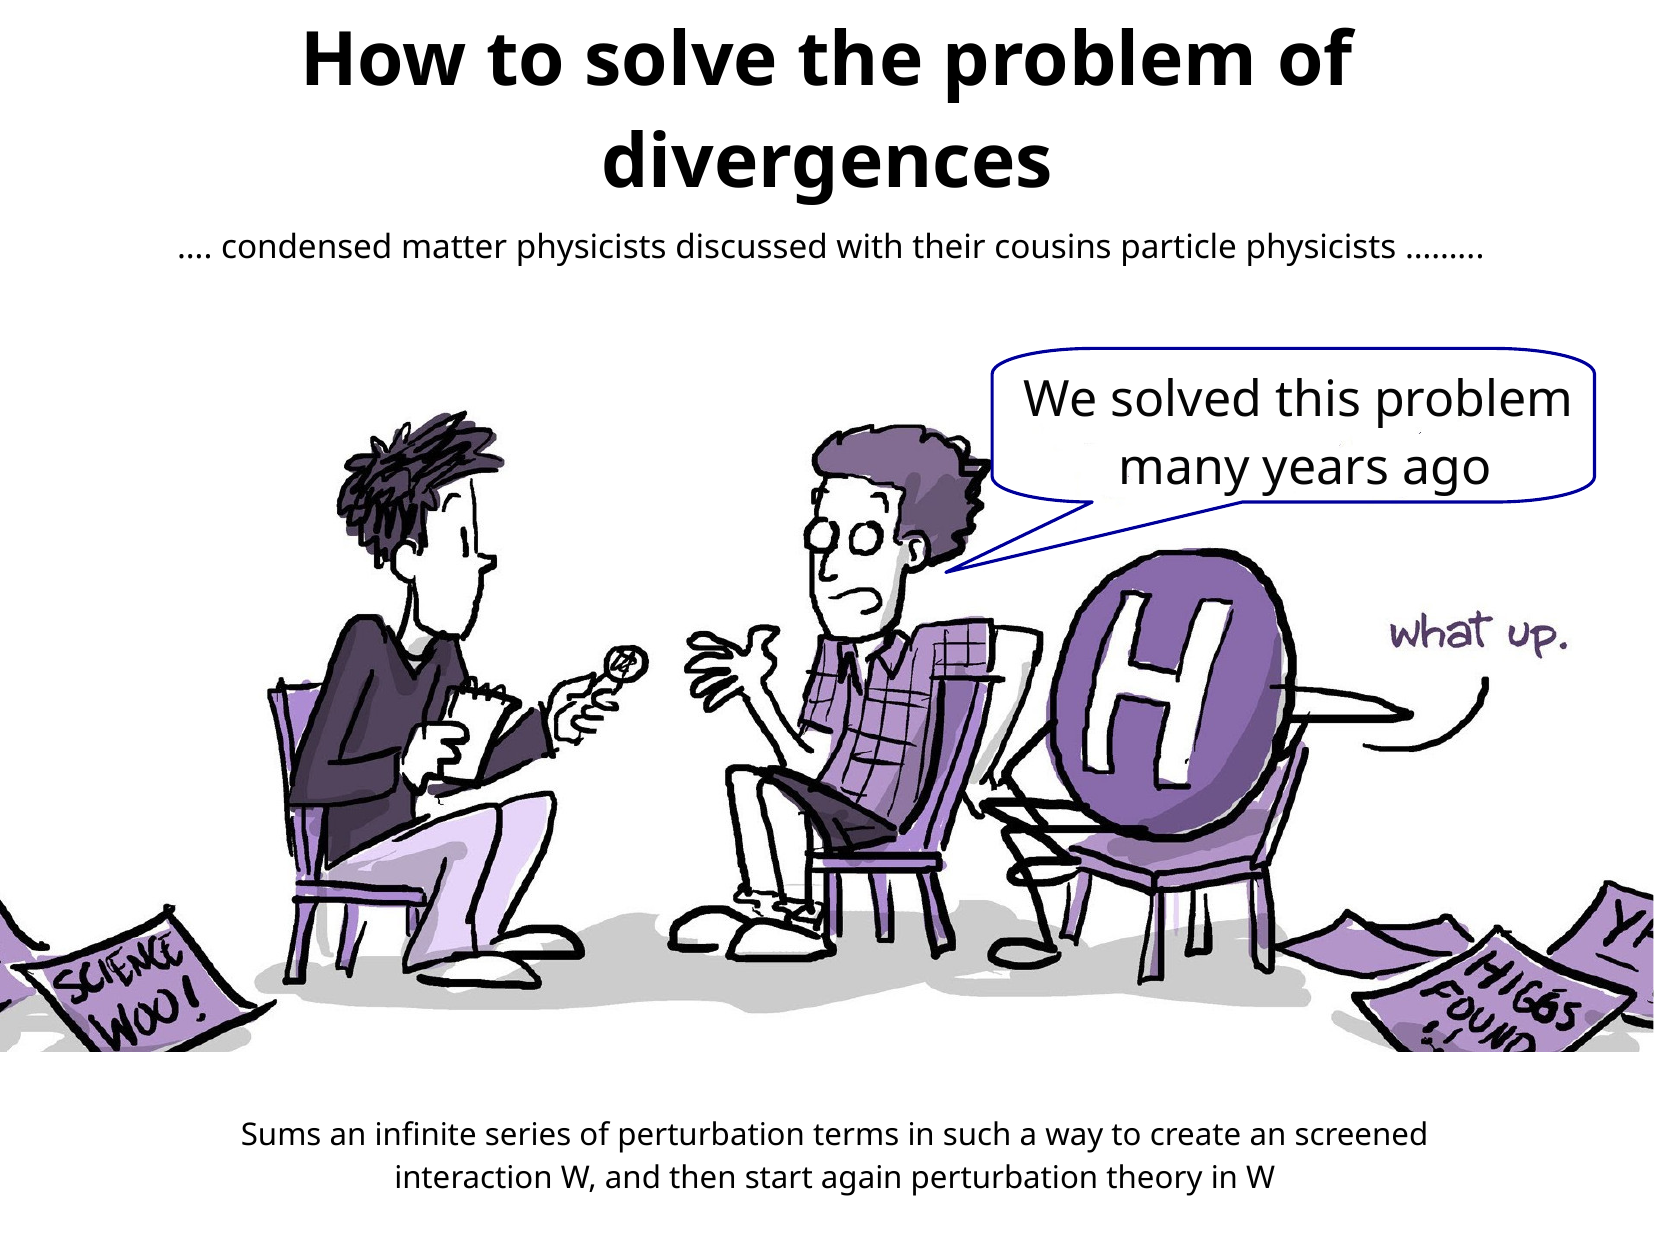

# How to solve the problem of divergences
…. condensed matter physicists discussed with their cousins particle physicists ……...
We solved this problem
many years ago
Sums an infinite series of perturbation terms in such a way to create an screened interaction W, and then start again perturbation theory in W